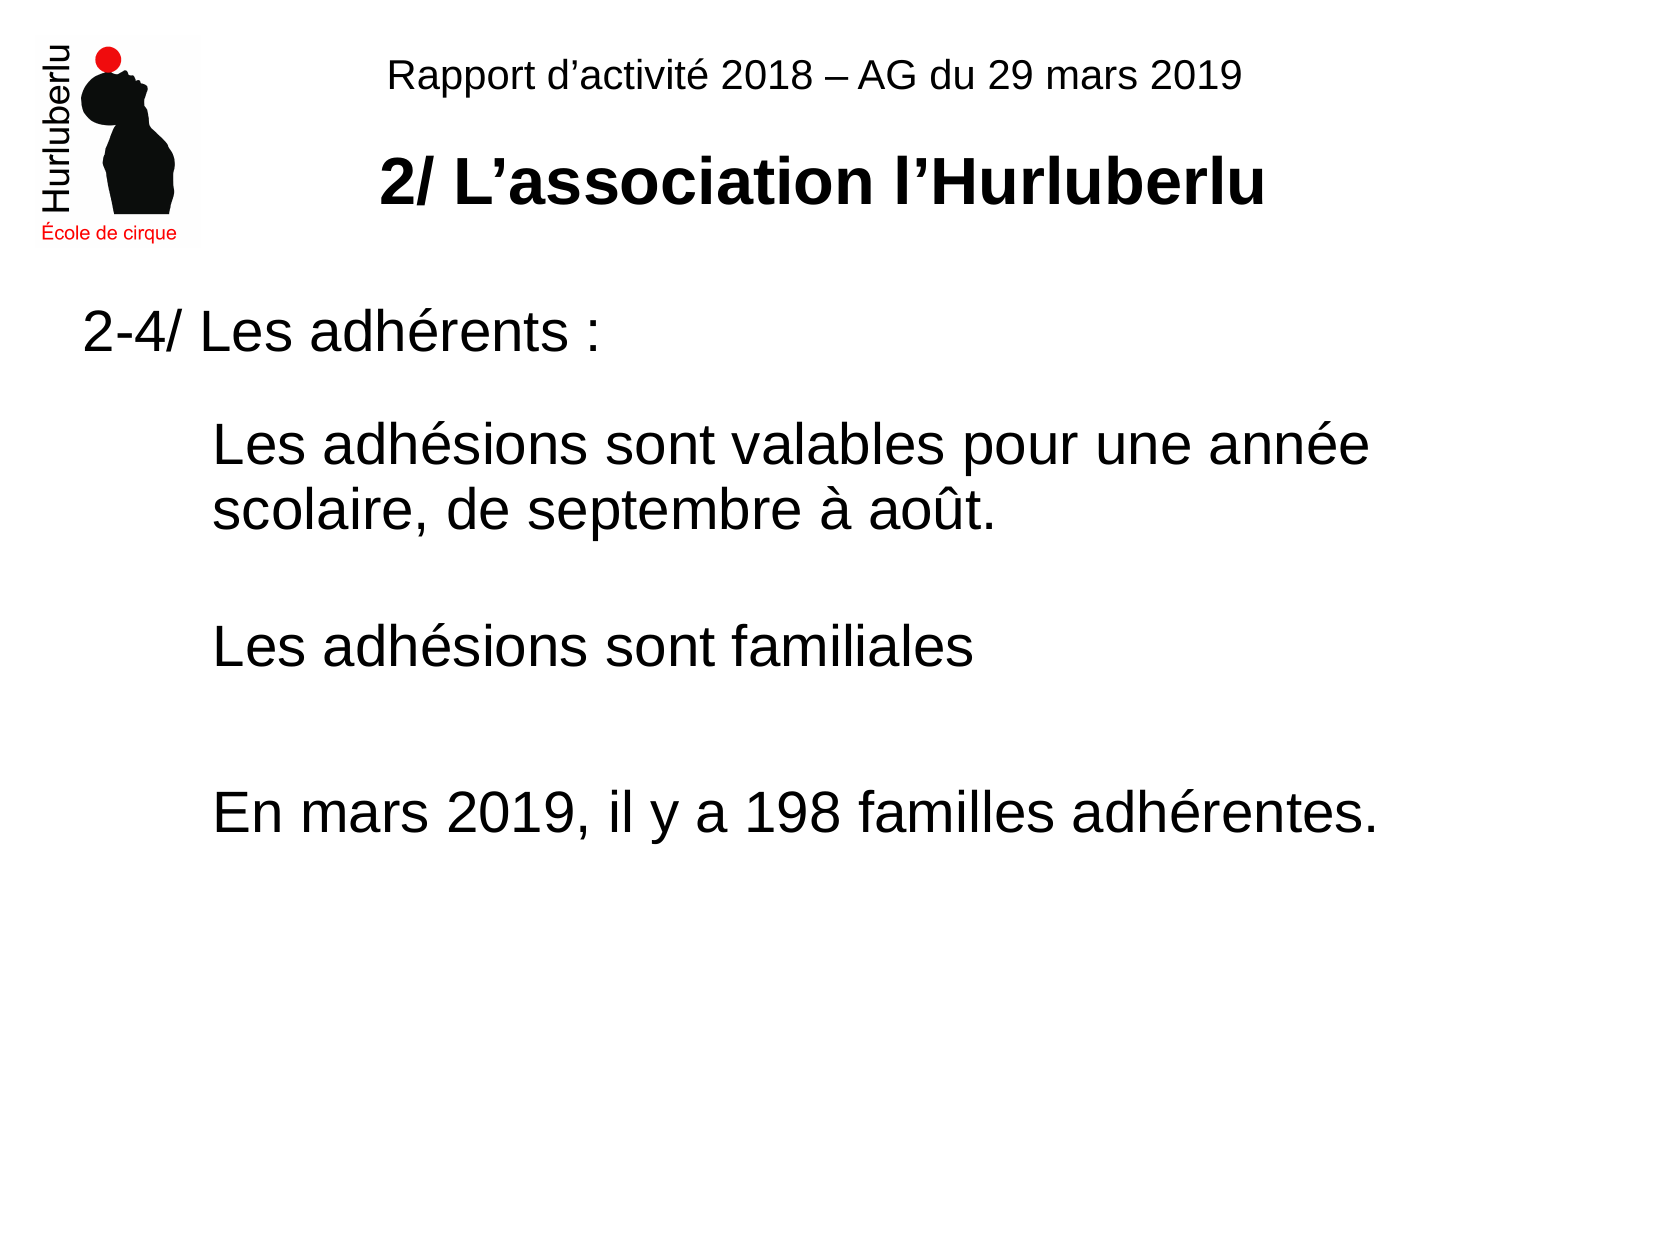

# Rapport d’activité 2018 – AG du 29 mars 2019 2/ L’association l’Hurluberlu
2-4/ Les adhérents :
Les adhésions sont valables pour une année scolaire, de septembre à août.
Les adhésions sont familiales
En mars 2019, il y a 198 familles adhérentes.